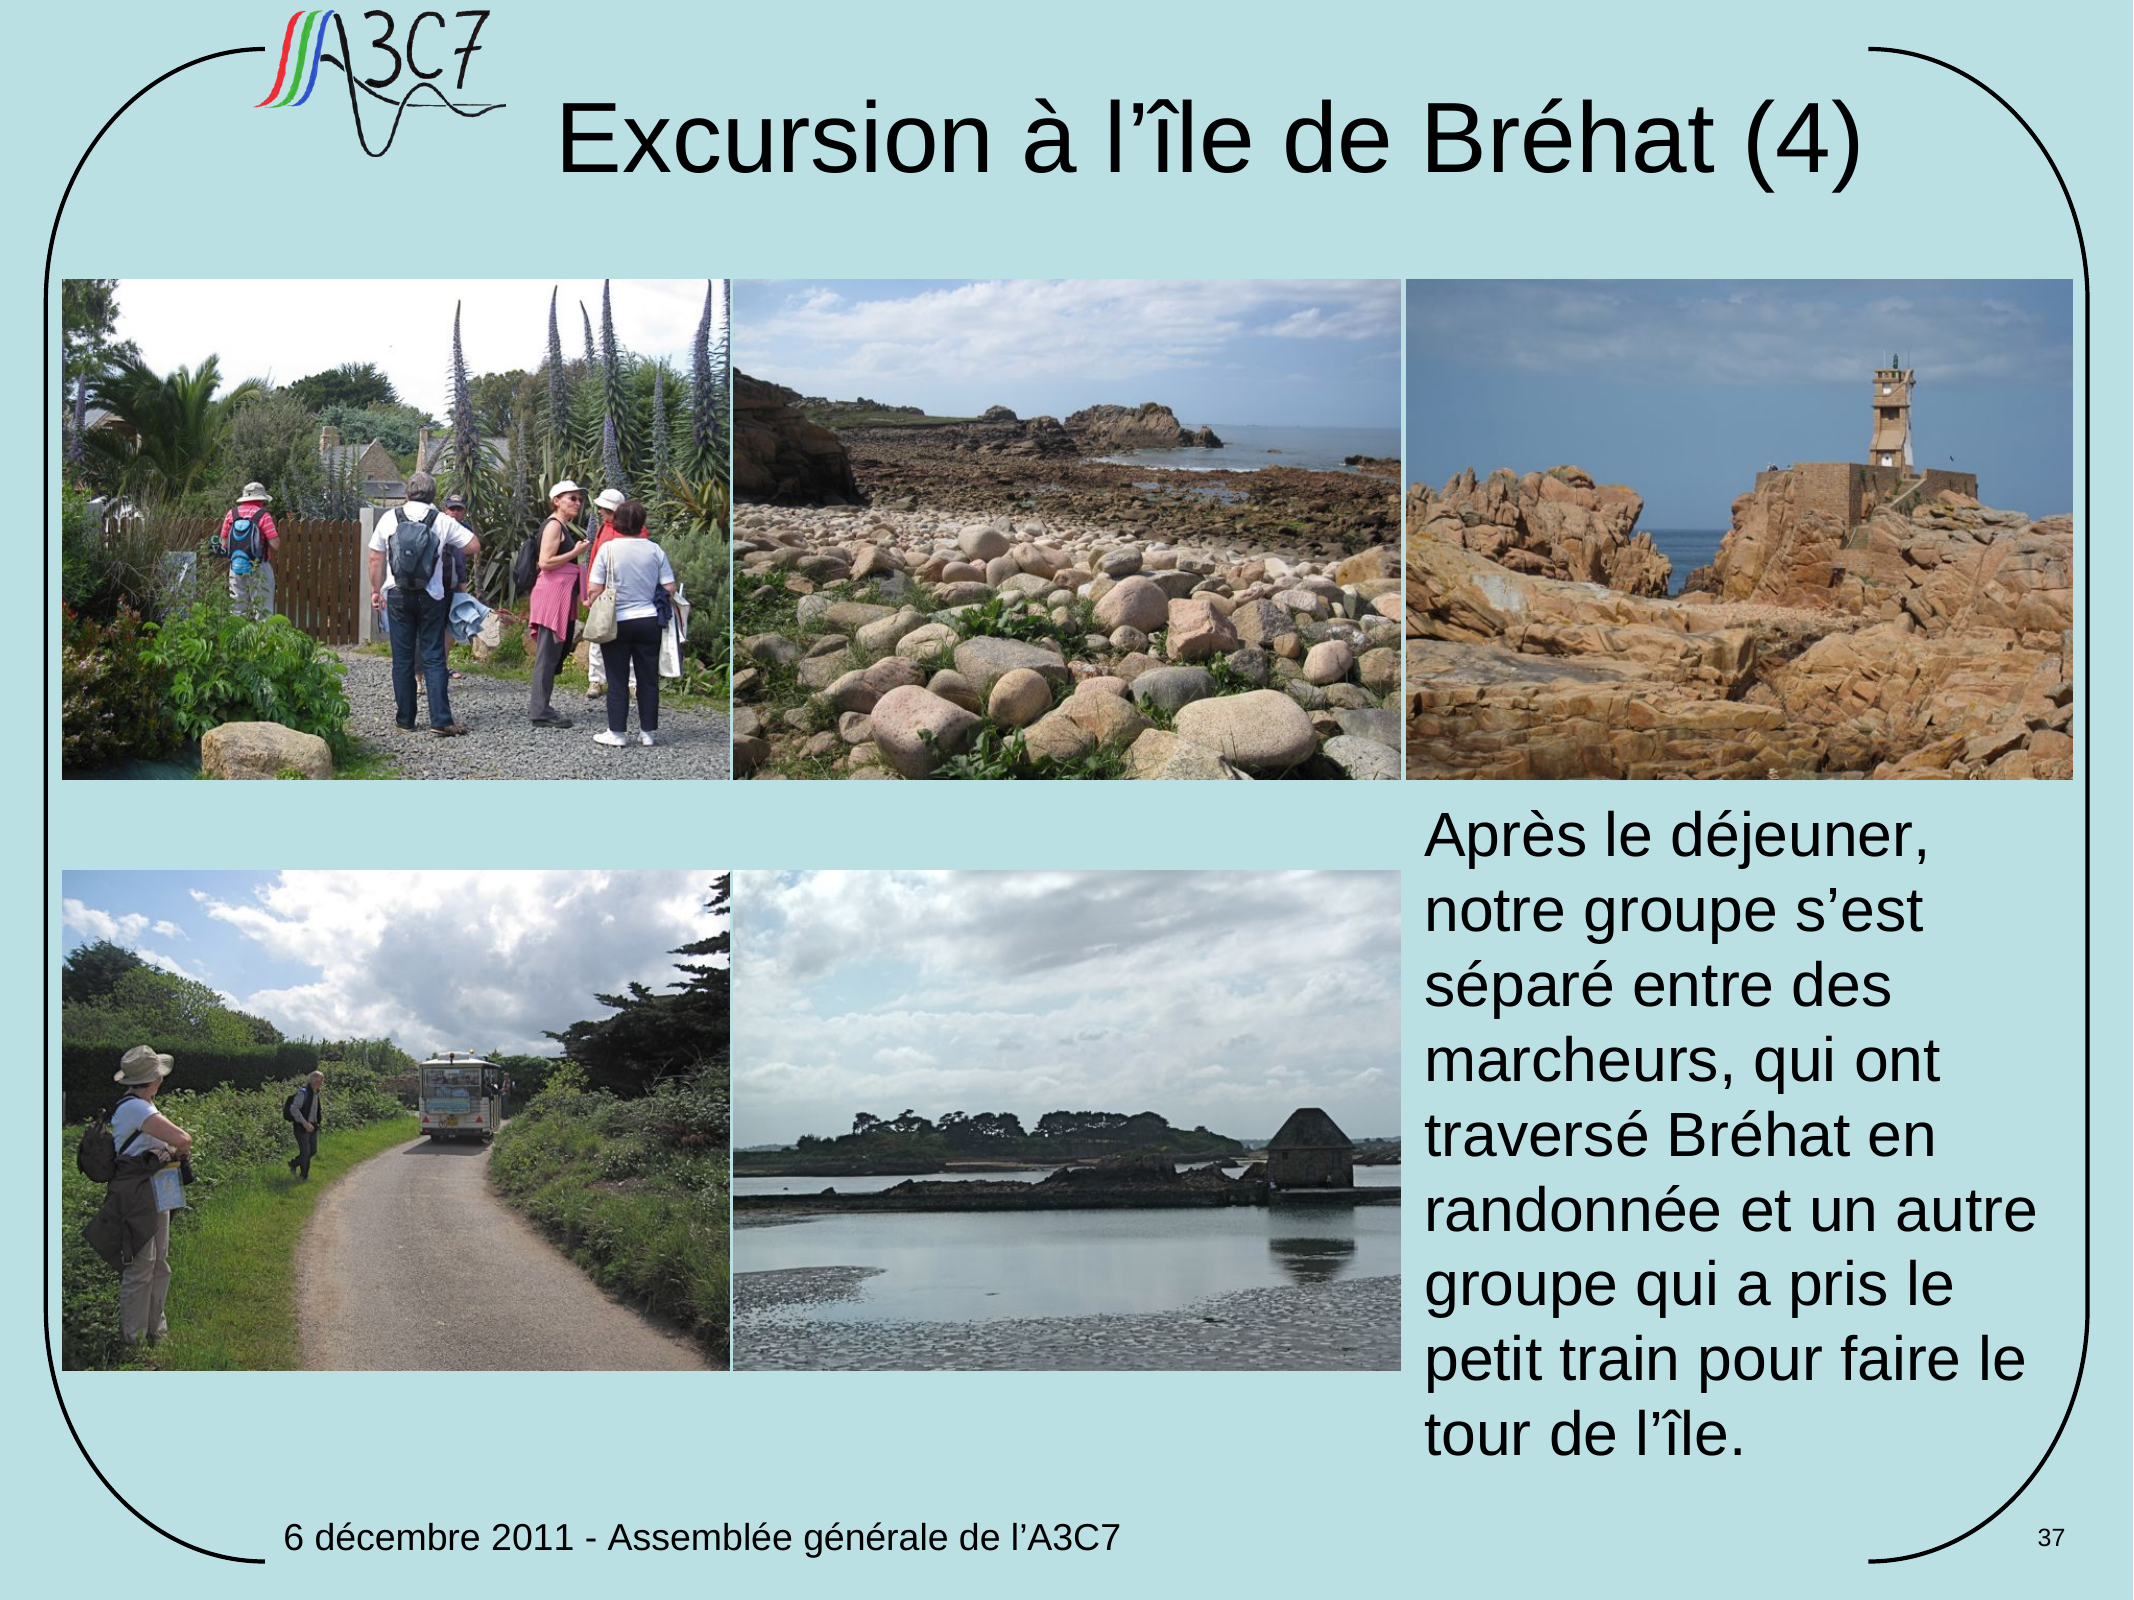

# Excursion à l’île de Bréhat (4)
Après le déjeuner, notre groupe s’est séparé entre des marcheurs, qui ont traversé Bréhat en randonnée et un autre groupe qui a pris le petit train pour faire le tour de l’île.
6 décembre 2011 - Assemblée générale de l’A3C7
37